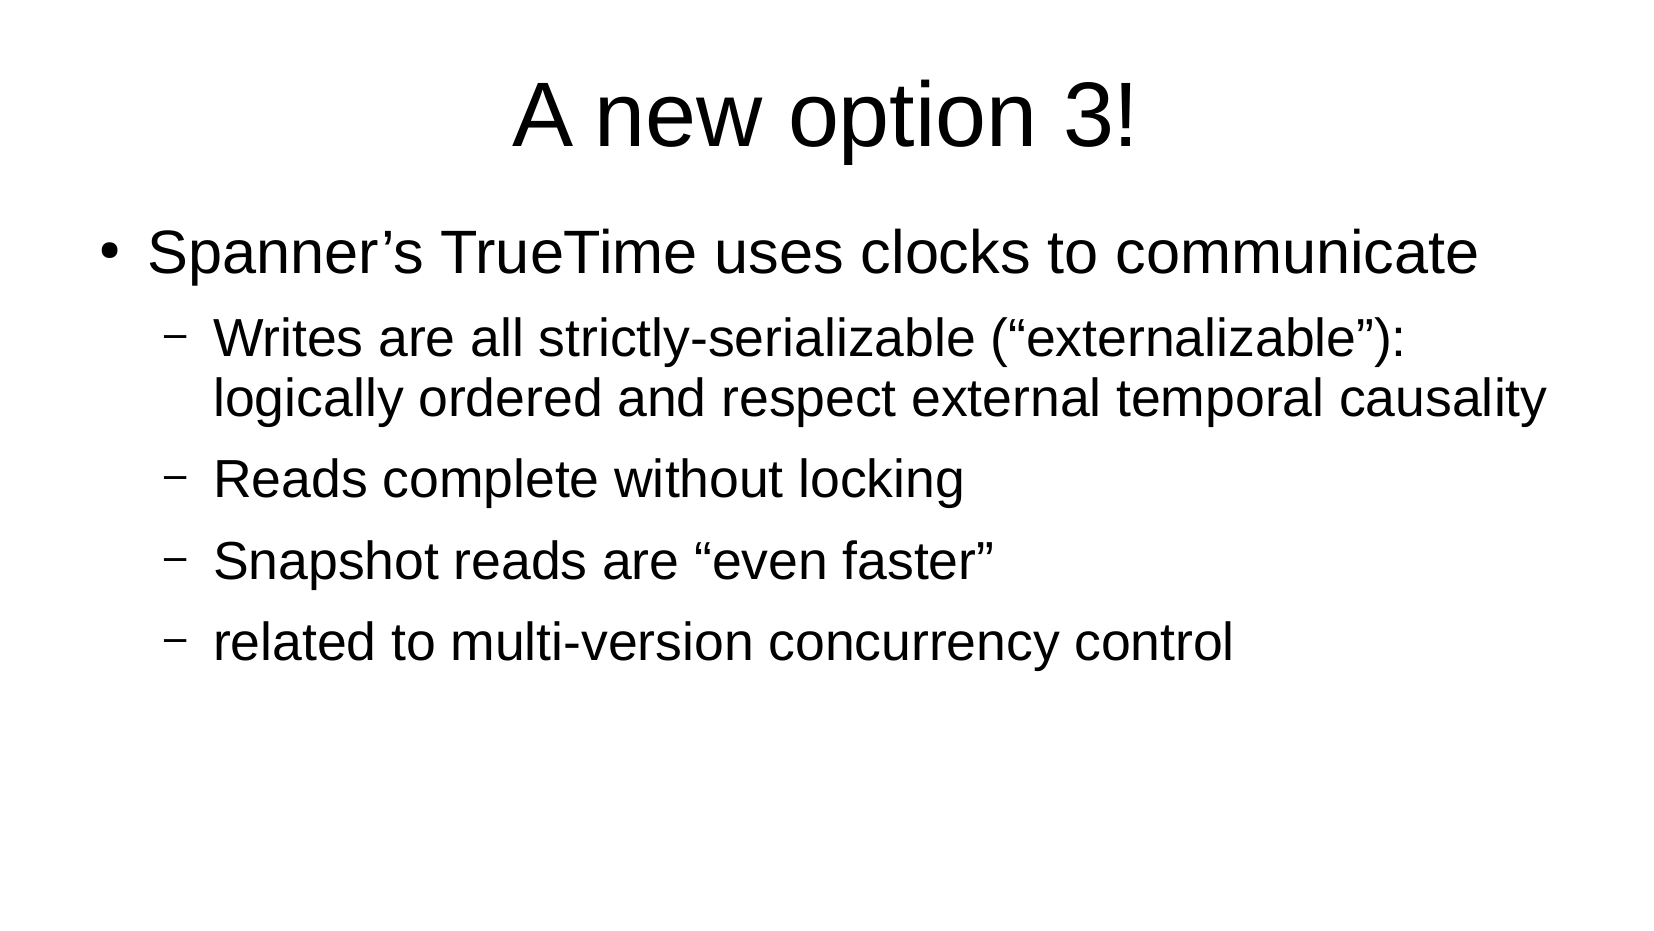

# A new option 3!
Spanner’s TrueTime uses clocks to communicate
Writes are all strictly-serializable (“externalizable”): logically ordered and respect external temporal causality
Reads complete without locking
Snapshot reads are “even faster”
related to multi-version concurrency control